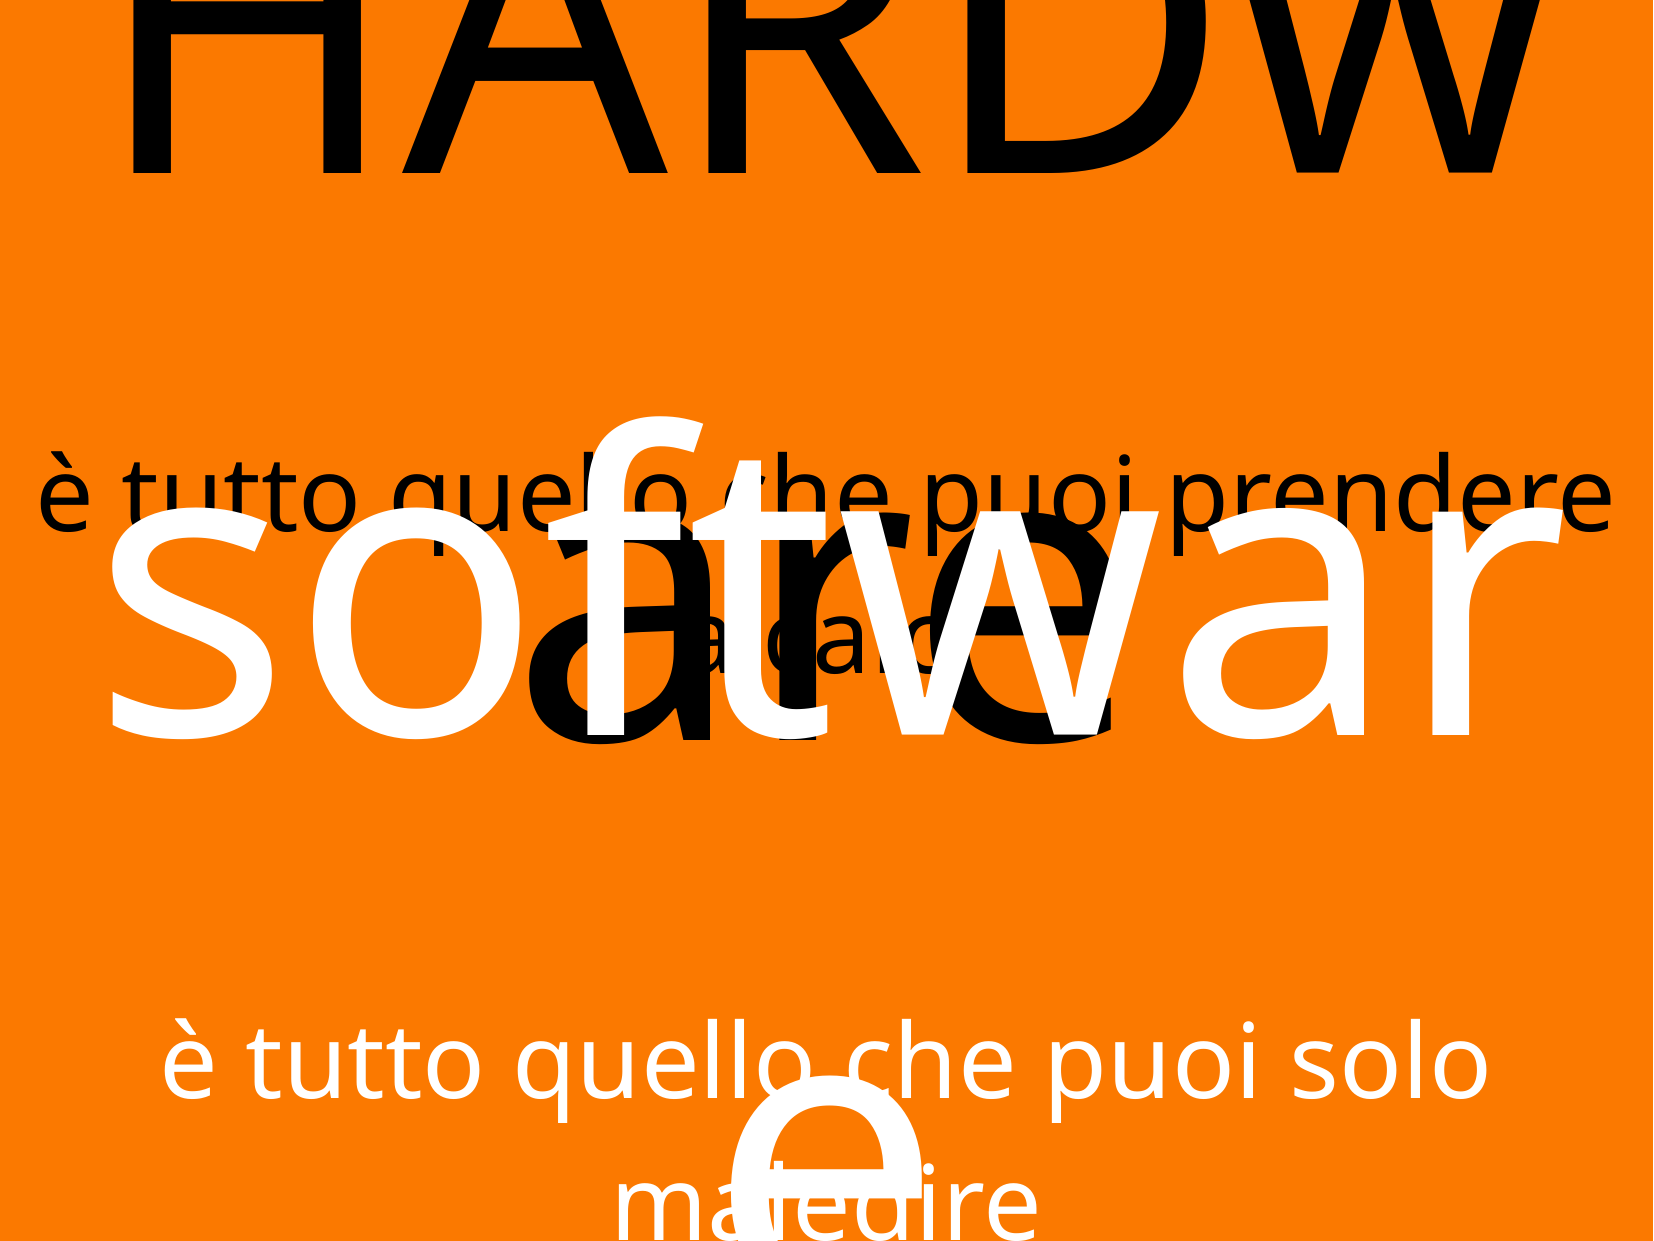

HARDware
software
è tutto quello che puoi prendere a calci
è tutto quello che puoi solo maledire